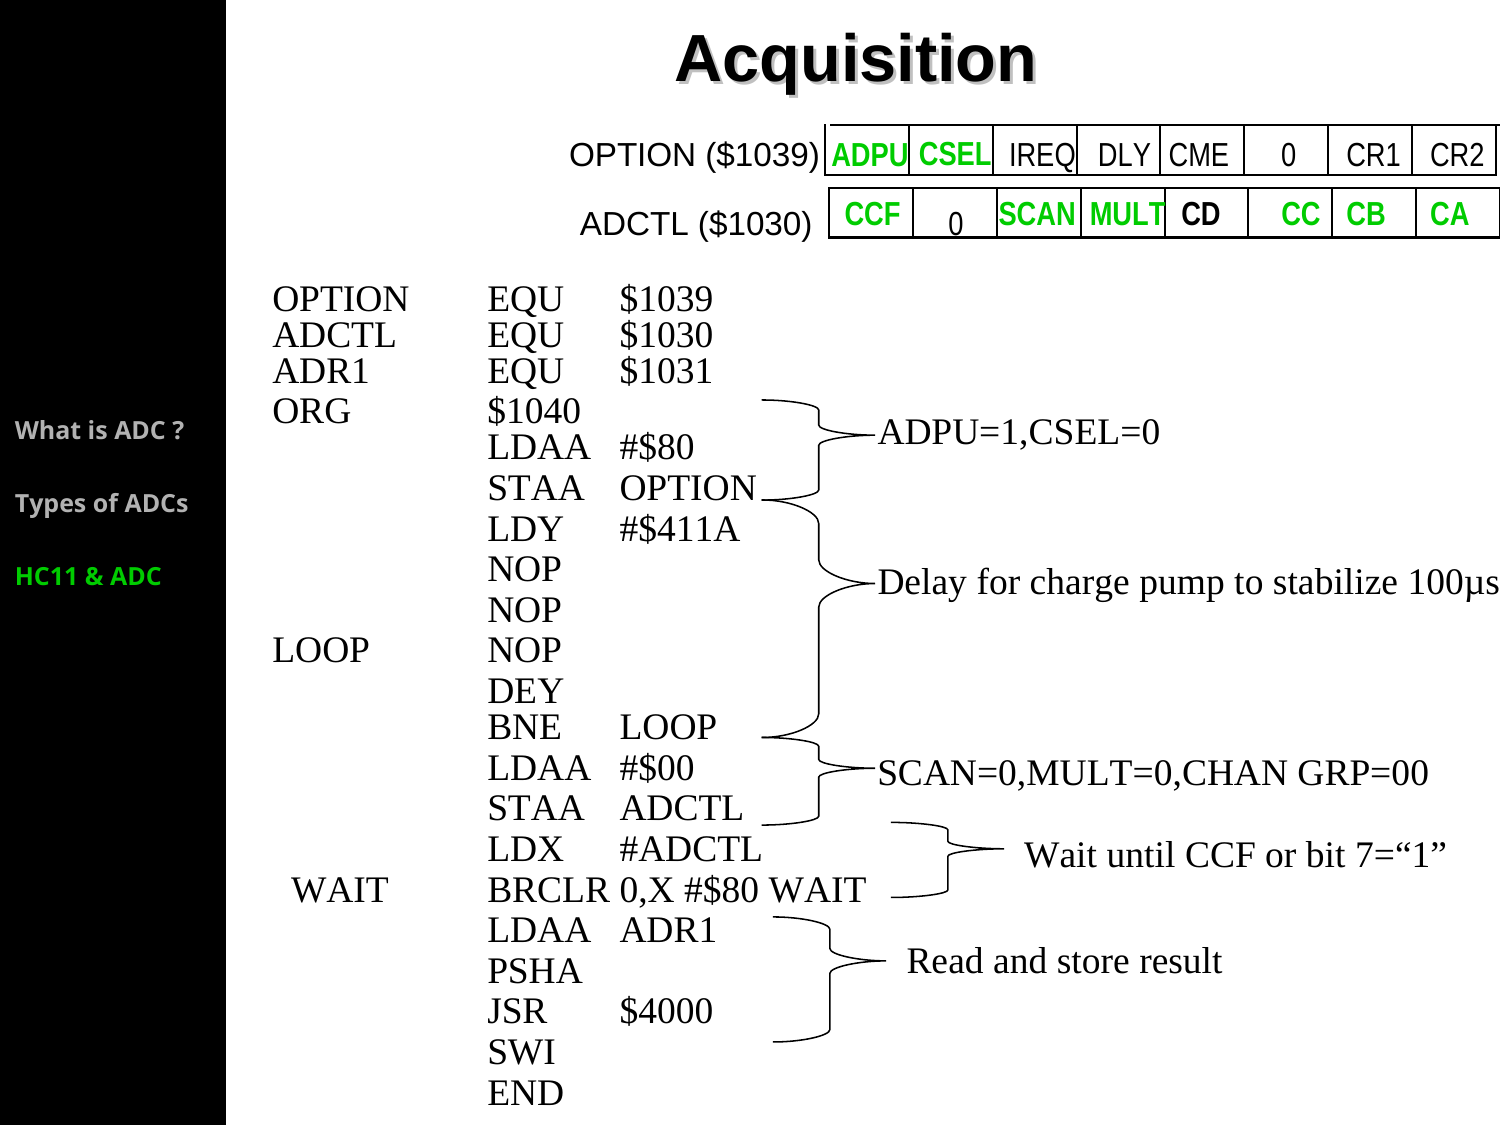

What is ADC ?
Types of ADCs
HC11 & ADC
Acquisition
CSEL
OPTION ($1039)
ADPU
IREQ
DLY
CME
0
CR1
CR2
SCAN
CD
CC
CB
CA
CCF
MULT
ADCTL ($1030)
0
OPTION	EQU	$1039
ADCTL	EQU	$1030
ADR1	EQU	$1031
ORG	$1040
	LDAA	#$80
	STAA	OPTION
	LDY	#$411A
	NOP
	NOP
LOOP 	NOP
	DEY
	BNE	LOOP
	LDAA	#$00
	STAA	ADCTL
	LDX	#ADCTL
WAIT	BRCLR	0,X #$80 WAIT
	LDAA	ADR1
	PSHA
	JSR 	$4000
	SWI
	END
ADPU=1,CSEL=0
Delay for charge pump to stabilize 100µs
SCAN=0,MULT=0,CHAN GRP=00
Wait until CCF or bit 7=“1”
Read and store result